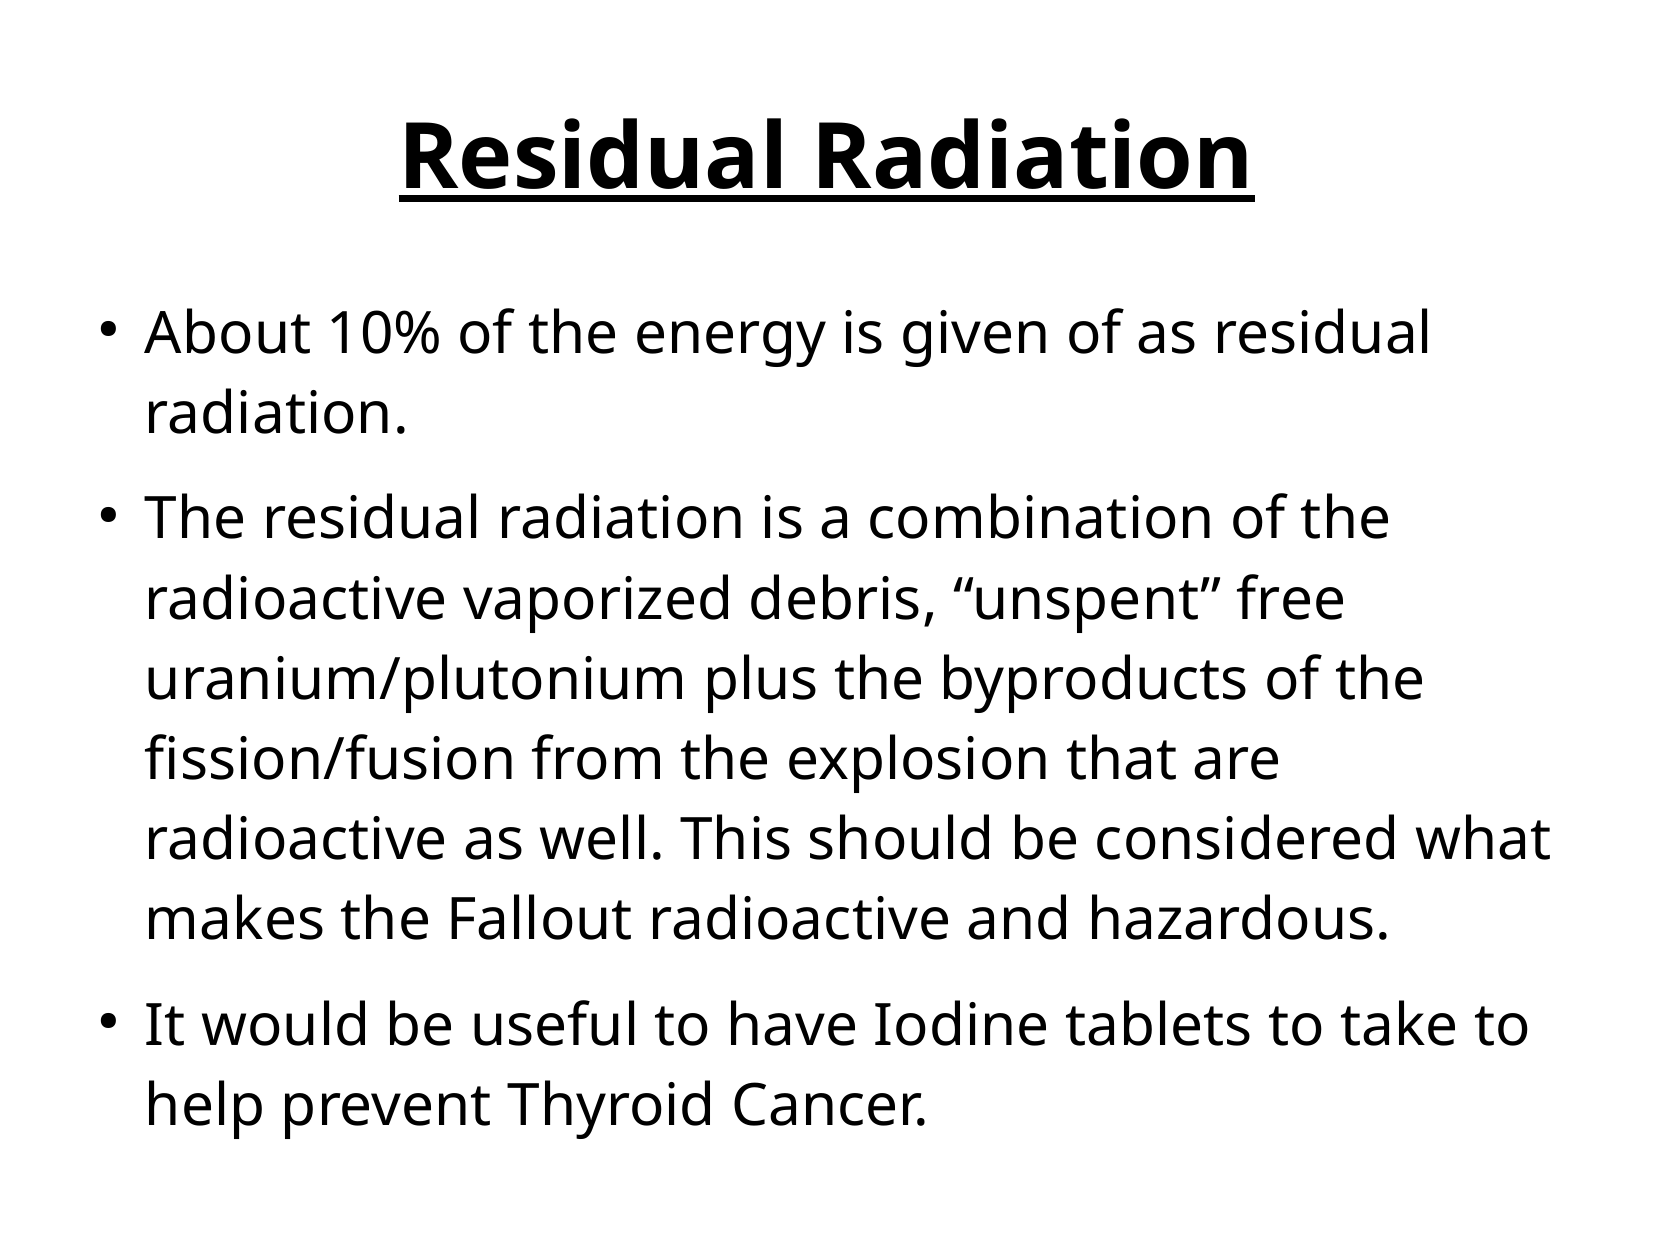

# Residual Radiation
About 10% of the energy is given of as residual radiation.
The residual radiation is a combination of the radioactive vaporized debris, “unspent” free uranium/plutonium plus the byproducts of the fission/fusion from the explosion that are radioactive as well. This should be considered what makes the Fallout radioactive and hazardous.
It would be useful to have Iodine tablets to take to help prevent Thyroid Cancer.